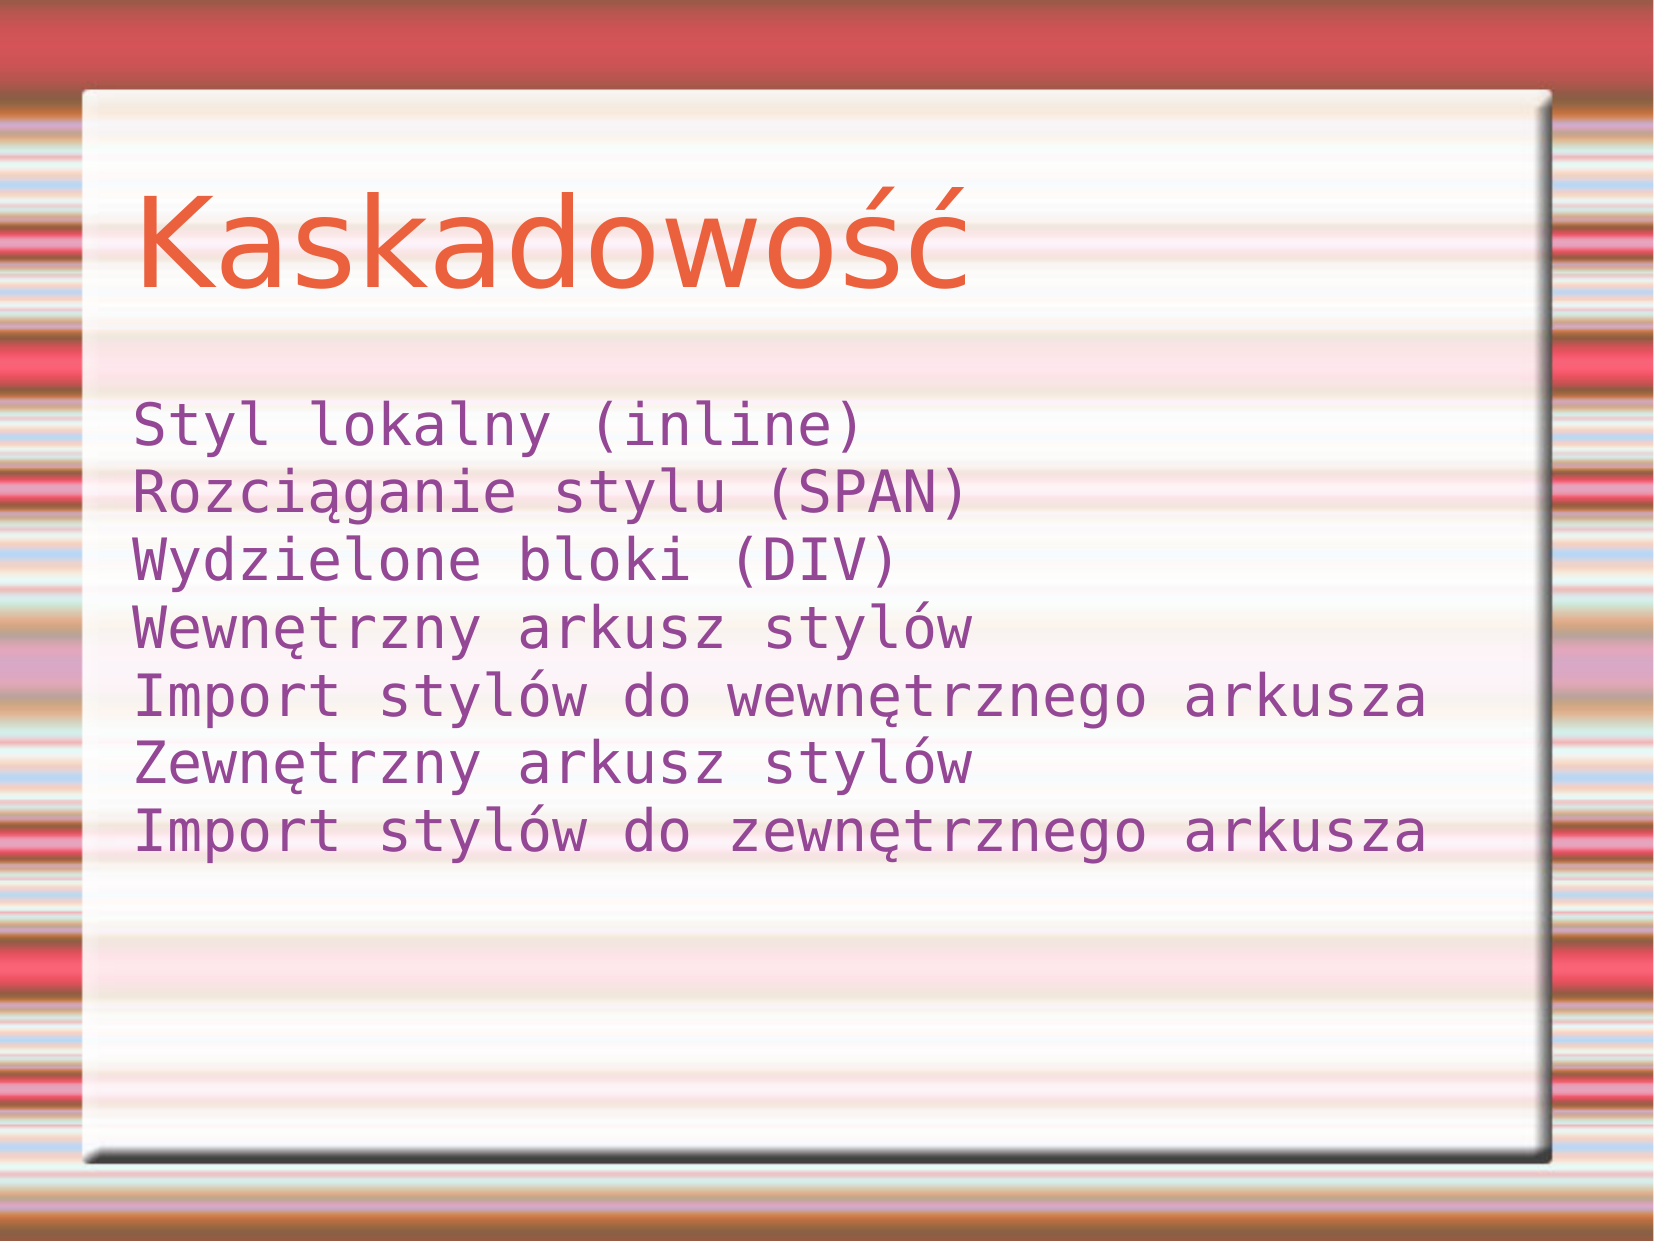

Kaskadowość
Styl lokalny (inline)
Rozciąganie stylu (SPAN)
Wydzielone bloki (DIV)
Wewnętrzny arkusz stylów
Import stylów do wewnętrznego arkusza
Zewnętrzny arkusz stylów
Import stylów do zewnętrznego arkusza